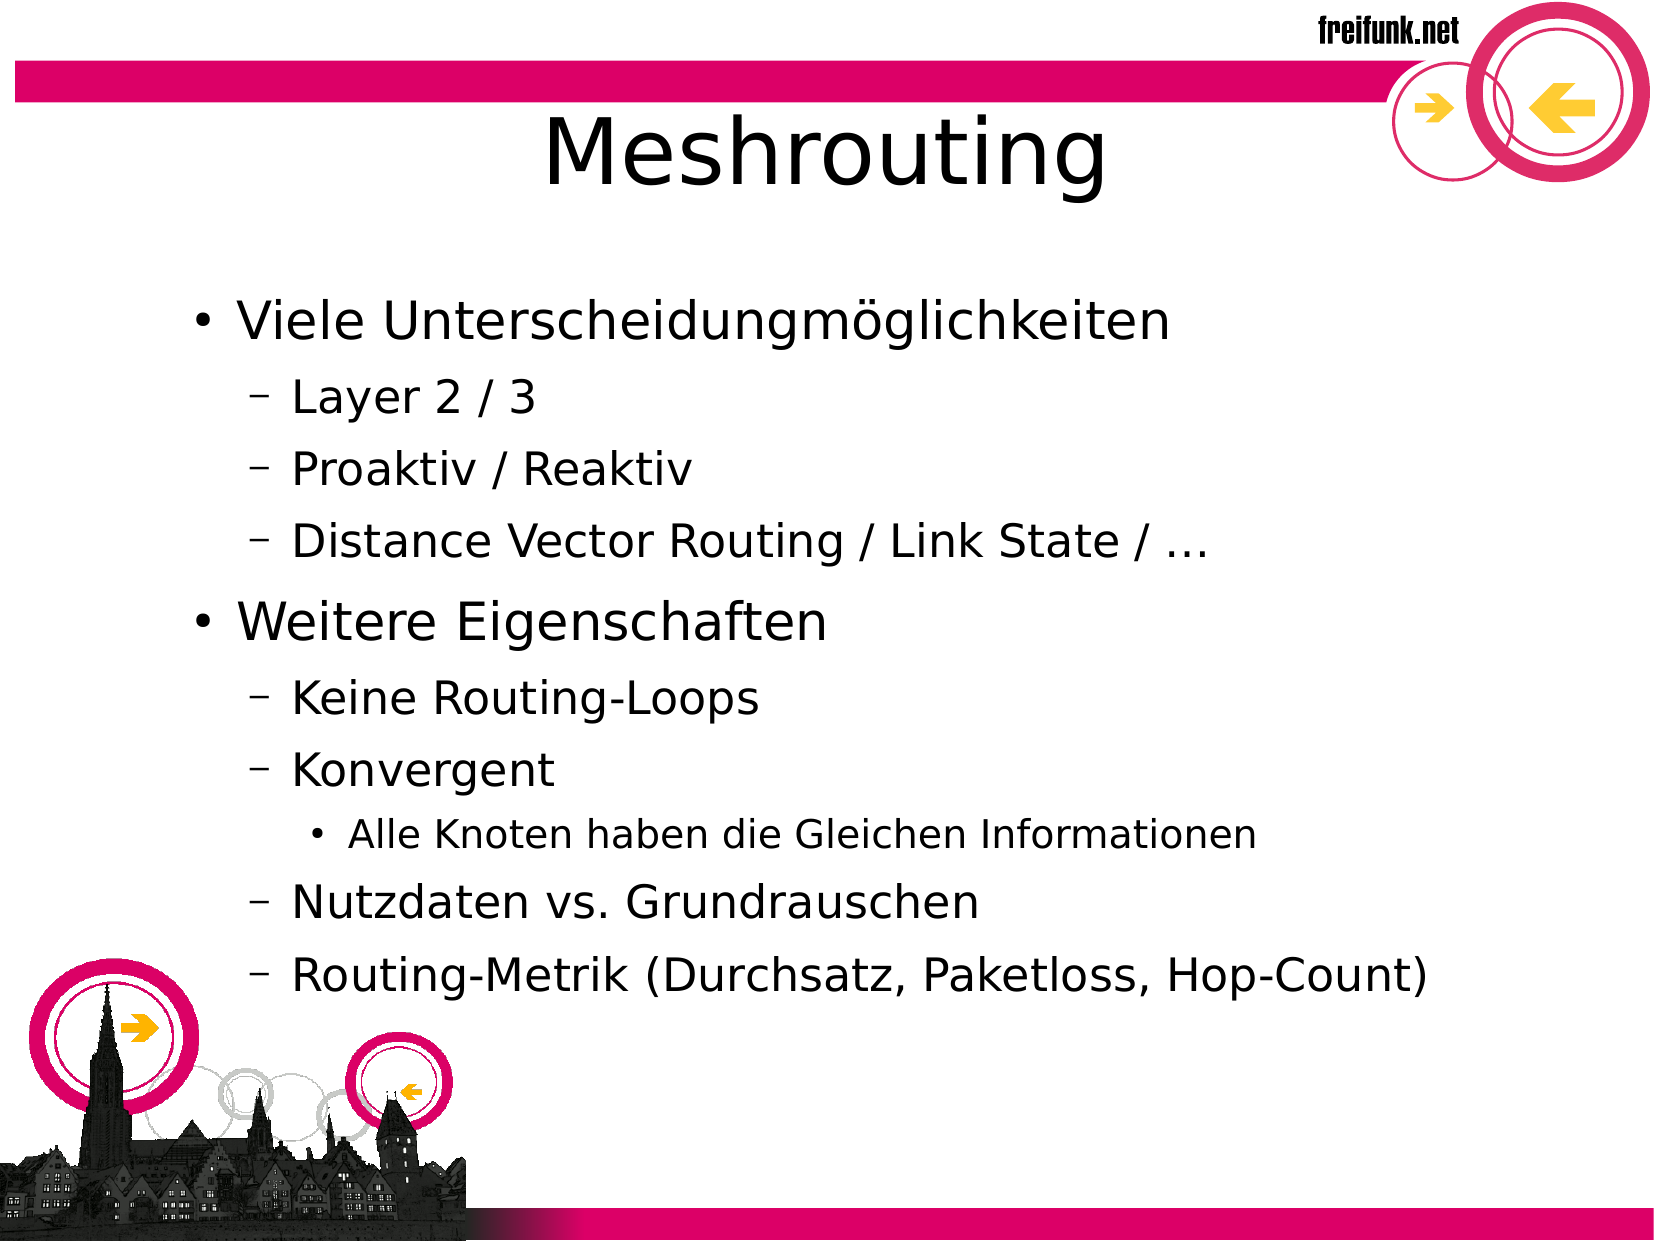

# Meshrouting
Viele Unterscheidungmöglichkeiten
Layer 2 / 3
Proaktiv / Reaktiv
Distance Vector Routing / Link State / …
Weitere Eigenschaften
Keine Routing-Loops
Konvergent
Alle Knoten haben die Gleichen Informationen
Nutzdaten vs. Grundrauschen
Routing-Metrik (Durchsatz, Paketloss, Hop-Count)